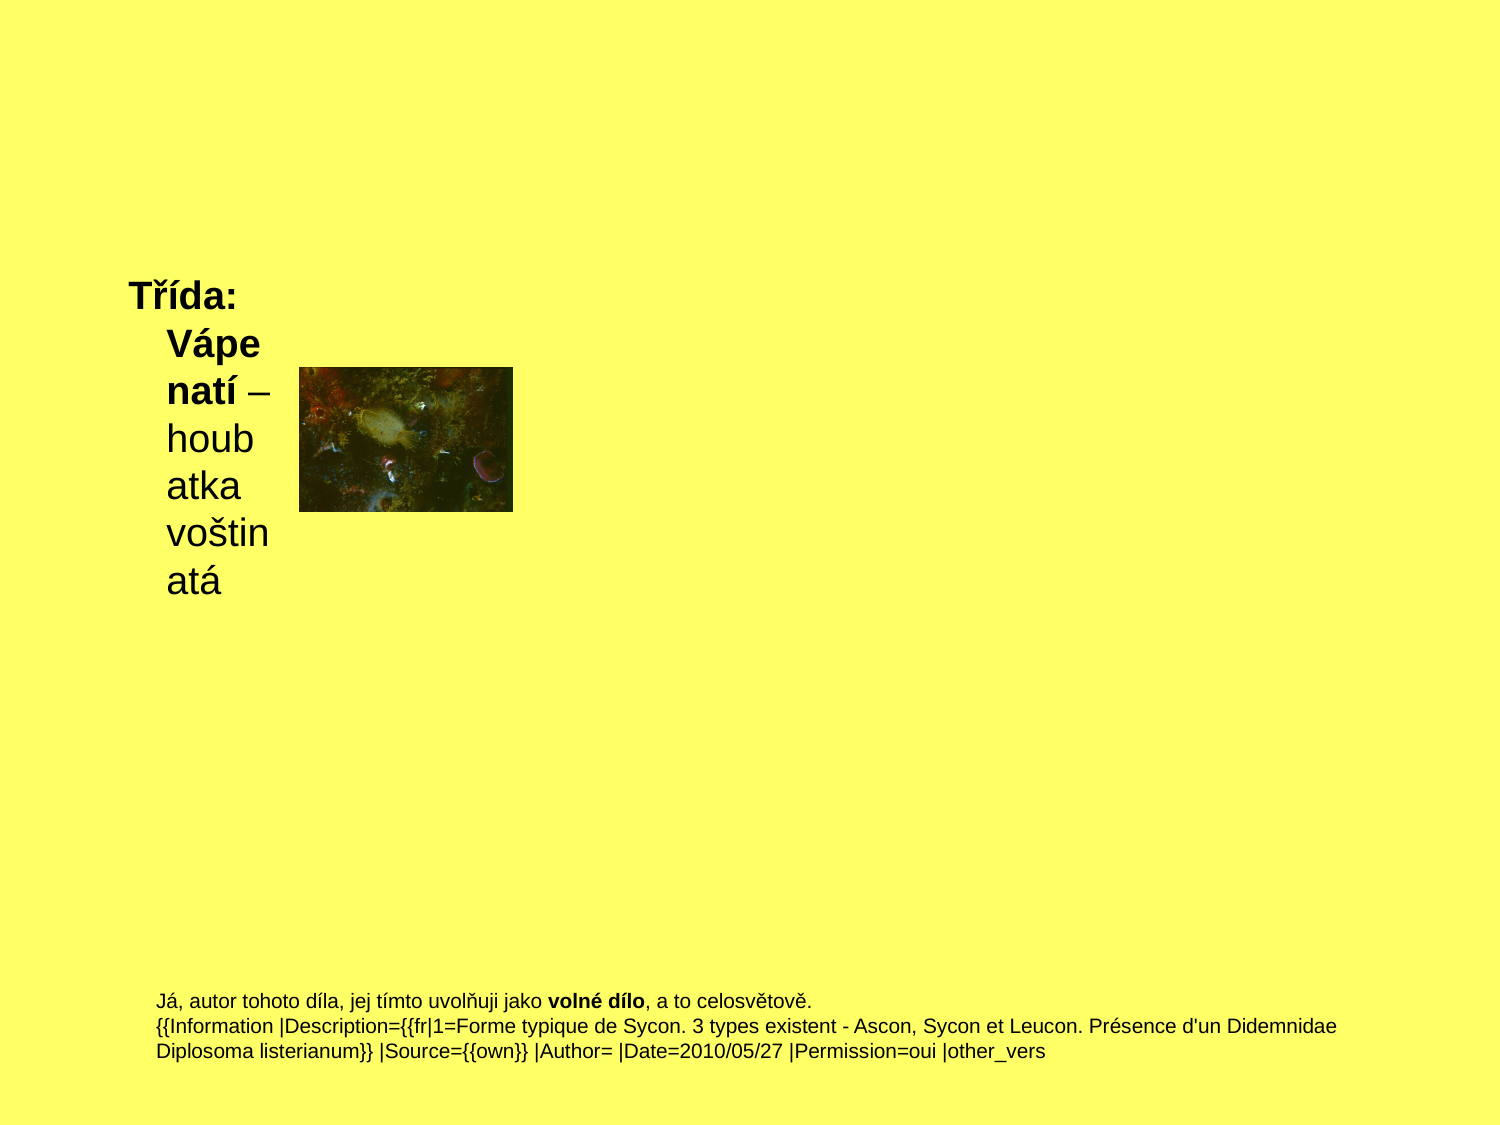

#
Třída: Vápenatí – houbatka voštinatá
Já, autor tohoto díla, jej tímto uvolňuji jako volné dílo, a to celosvětově.
{{Information |Description={{fr|1=Forme typique de Sycon. 3 types existent - Ascon, Sycon et Leucon. Présence d'un Didemnidae Diplosoma listerianum}} |Source={{own}} |Author= |Date=2010/05/27 |Permission=oui |other_vers